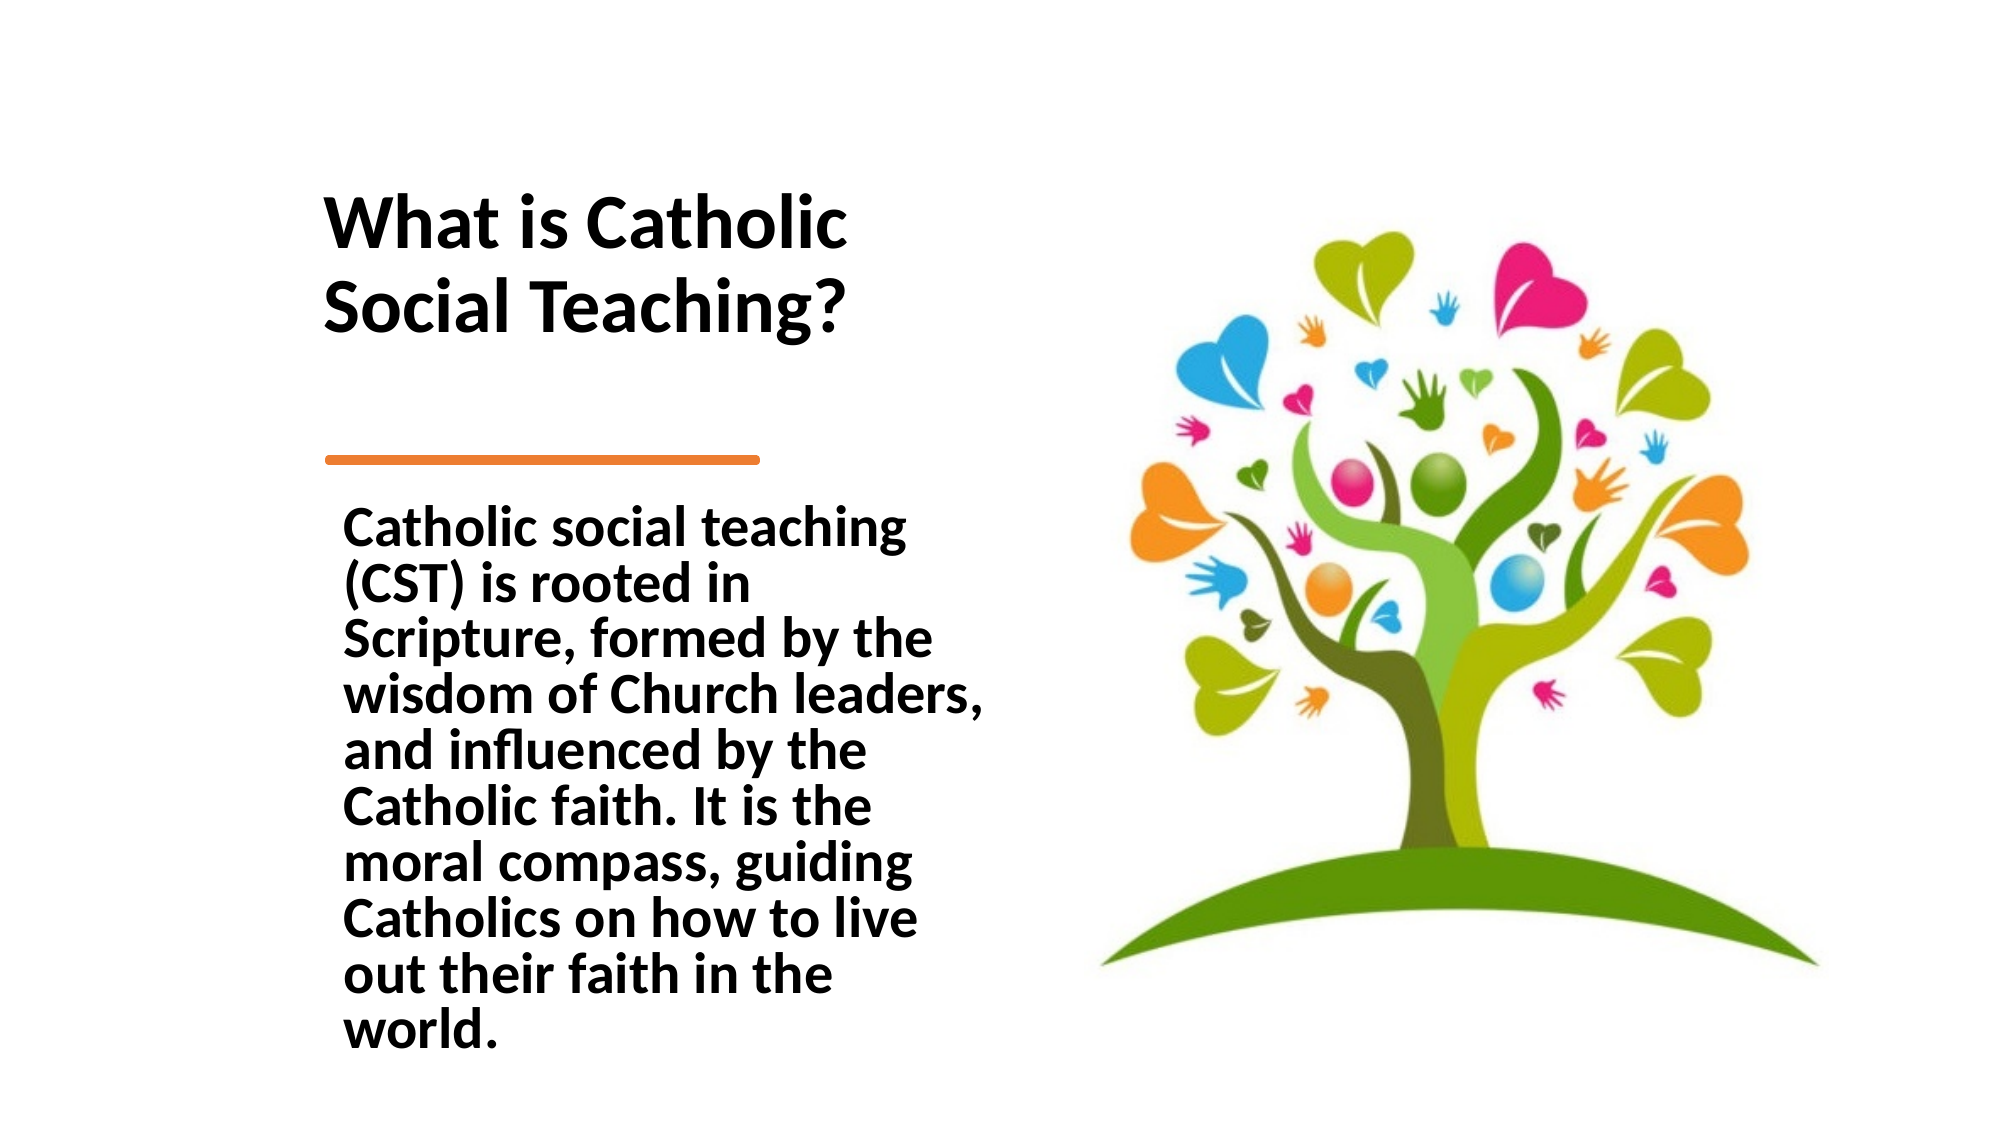

# What is Catholic Social Teaching?
Catholic social teaching (CST) is rooted in Scripture, formed by the wisdom of Church leaders, and influenced by the Catholic faith. It is the moral compass, guiding Catholics on how to live out their faith in the world.